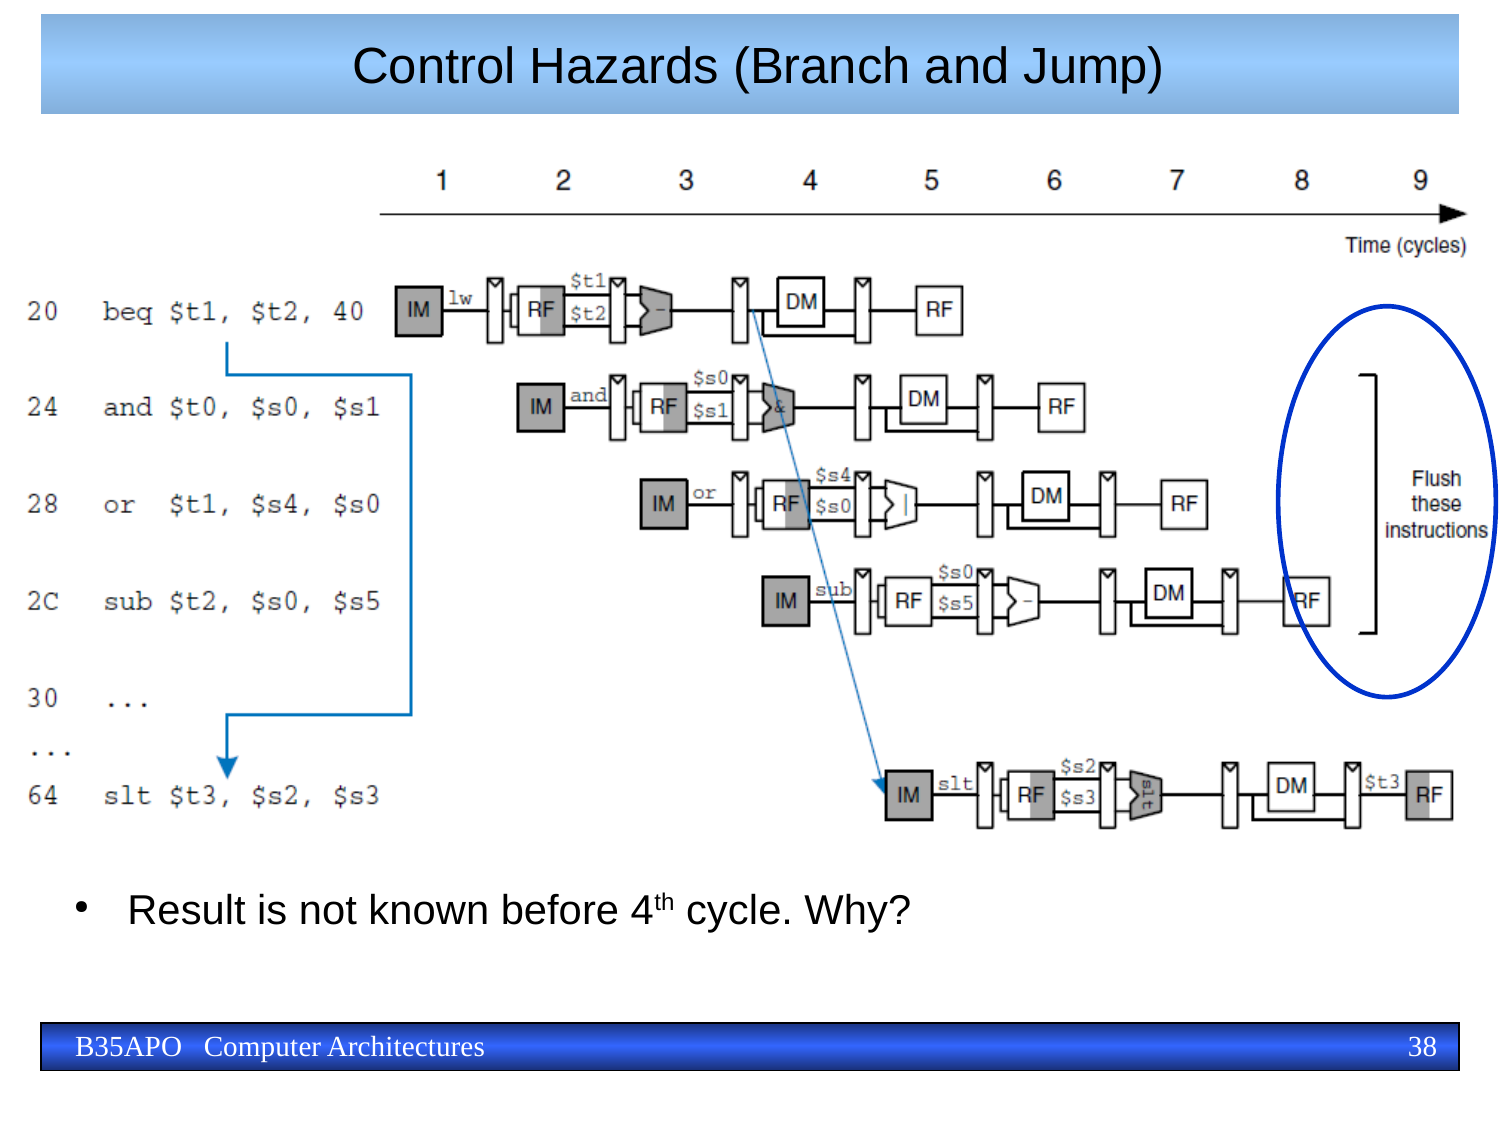

# Control Hazards (Branch and Jump)
Result is not known before 4th cycle. Why?
B35APO Computer Architectures
38